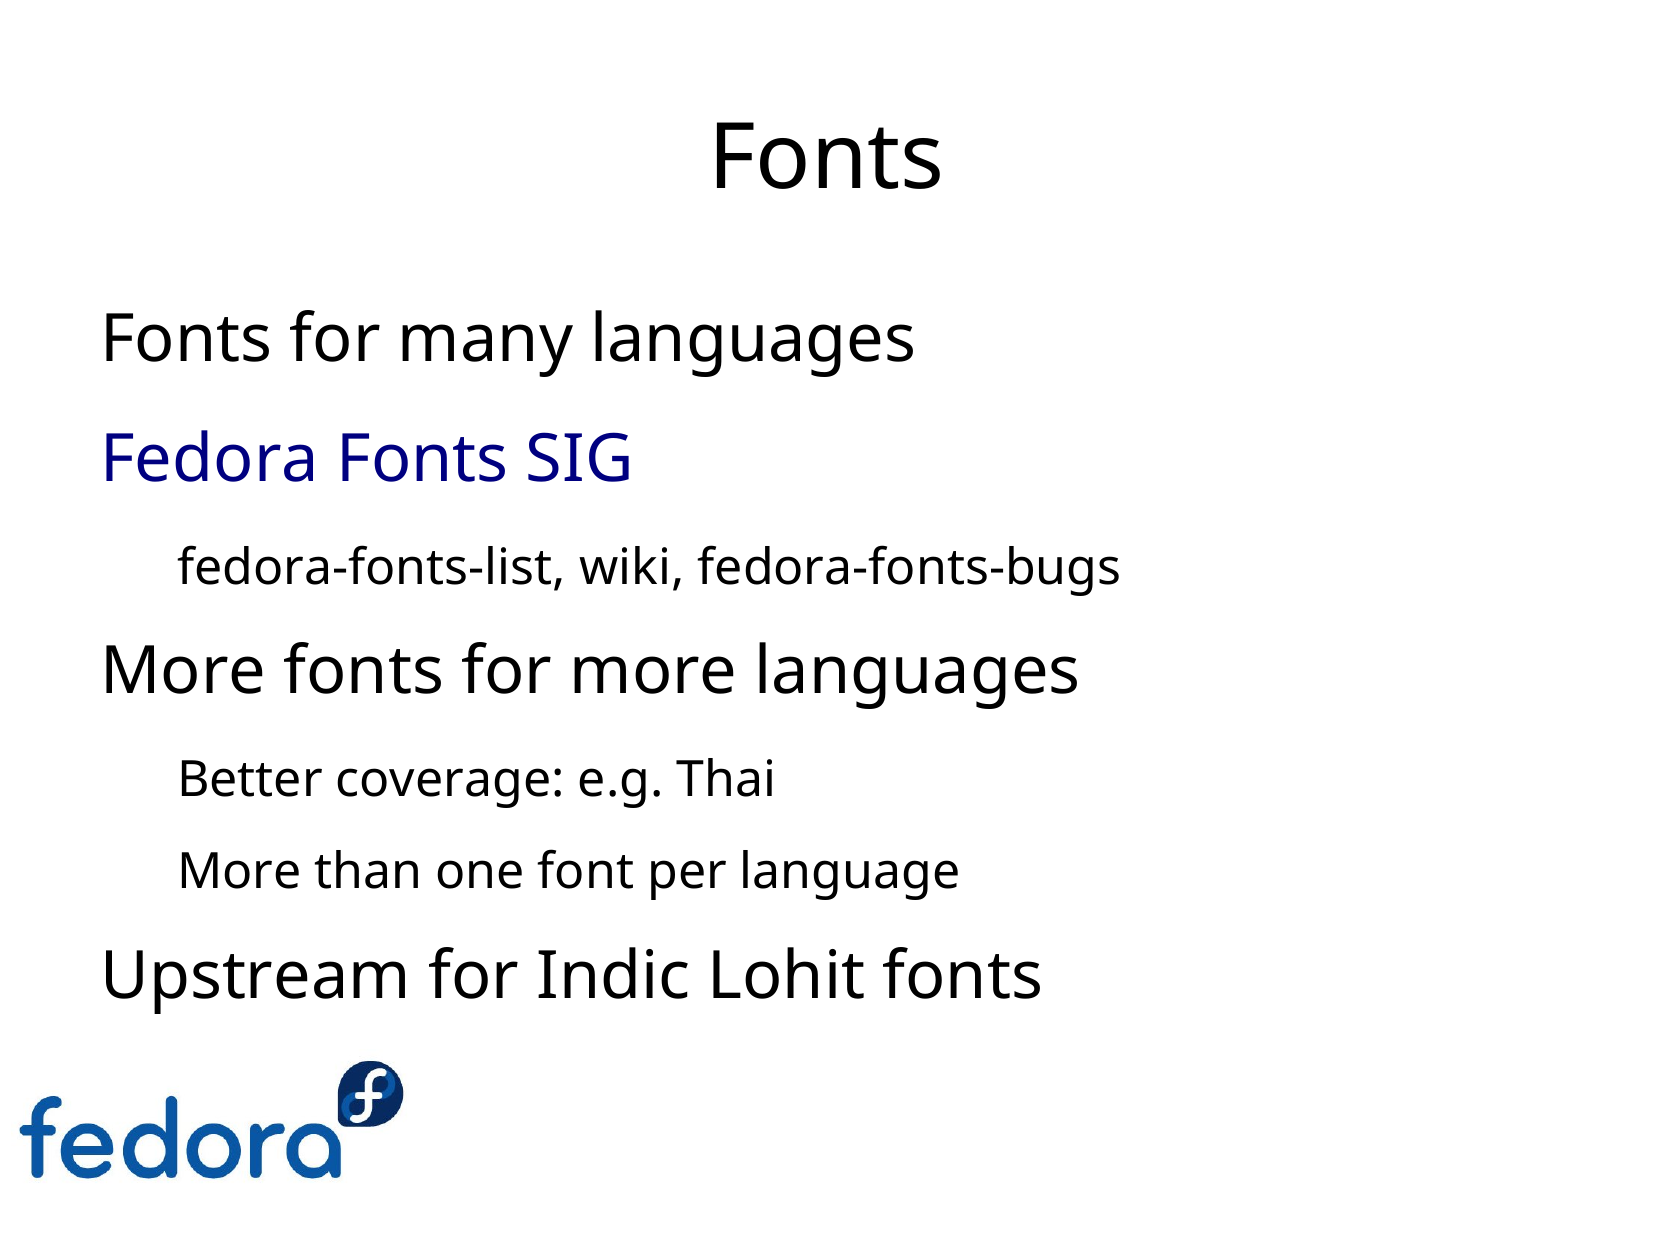

# Fonts
Fonts for many languages
Fedora Fonts SIG
fedora-fonts-list, wiki, fedora-fonts-bugs
More fonts for more languages
Better coverage: e.g. Thai
More than one font per language
Upstream for Indic Lohit fonts